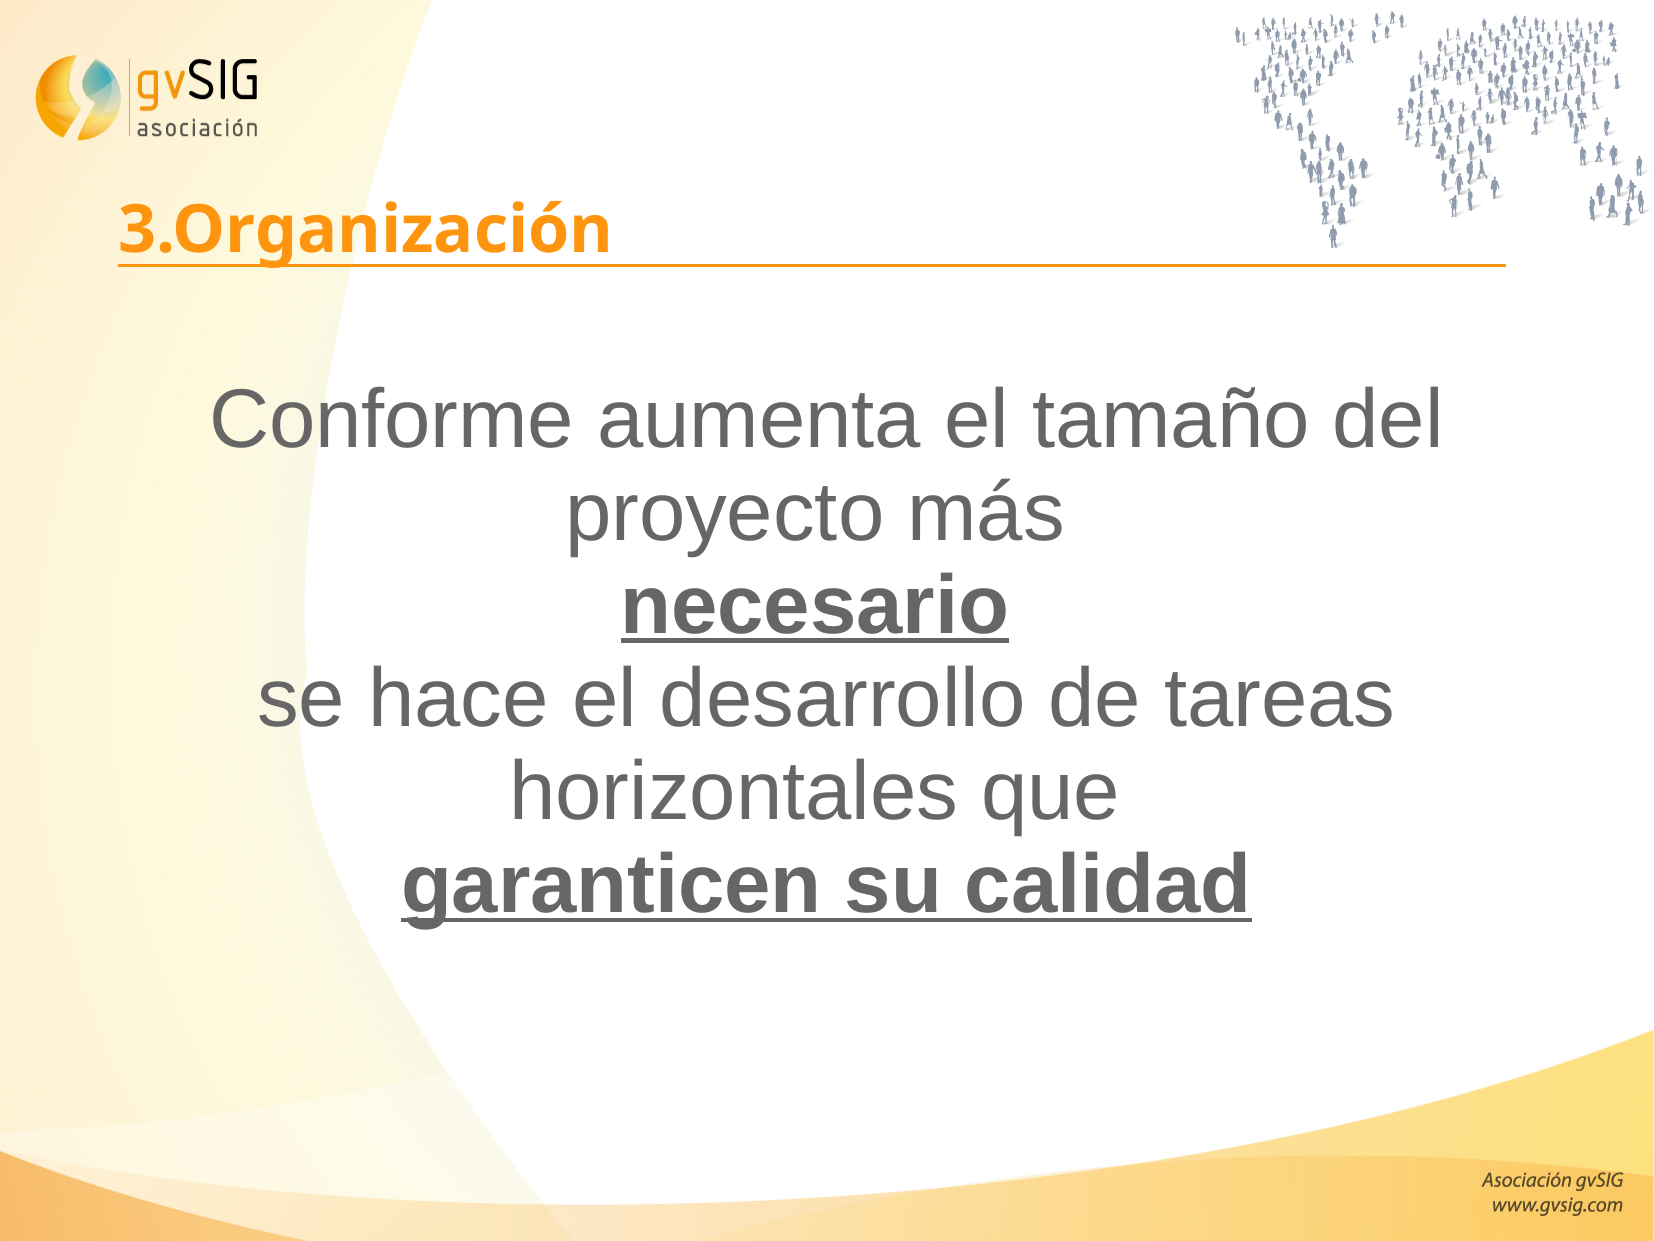

# 3.Organización
Conforme aumenta el tamaño del proyecto más
necesario
se hace el desarrollo de tareas horizontales que
garanticen su calidad